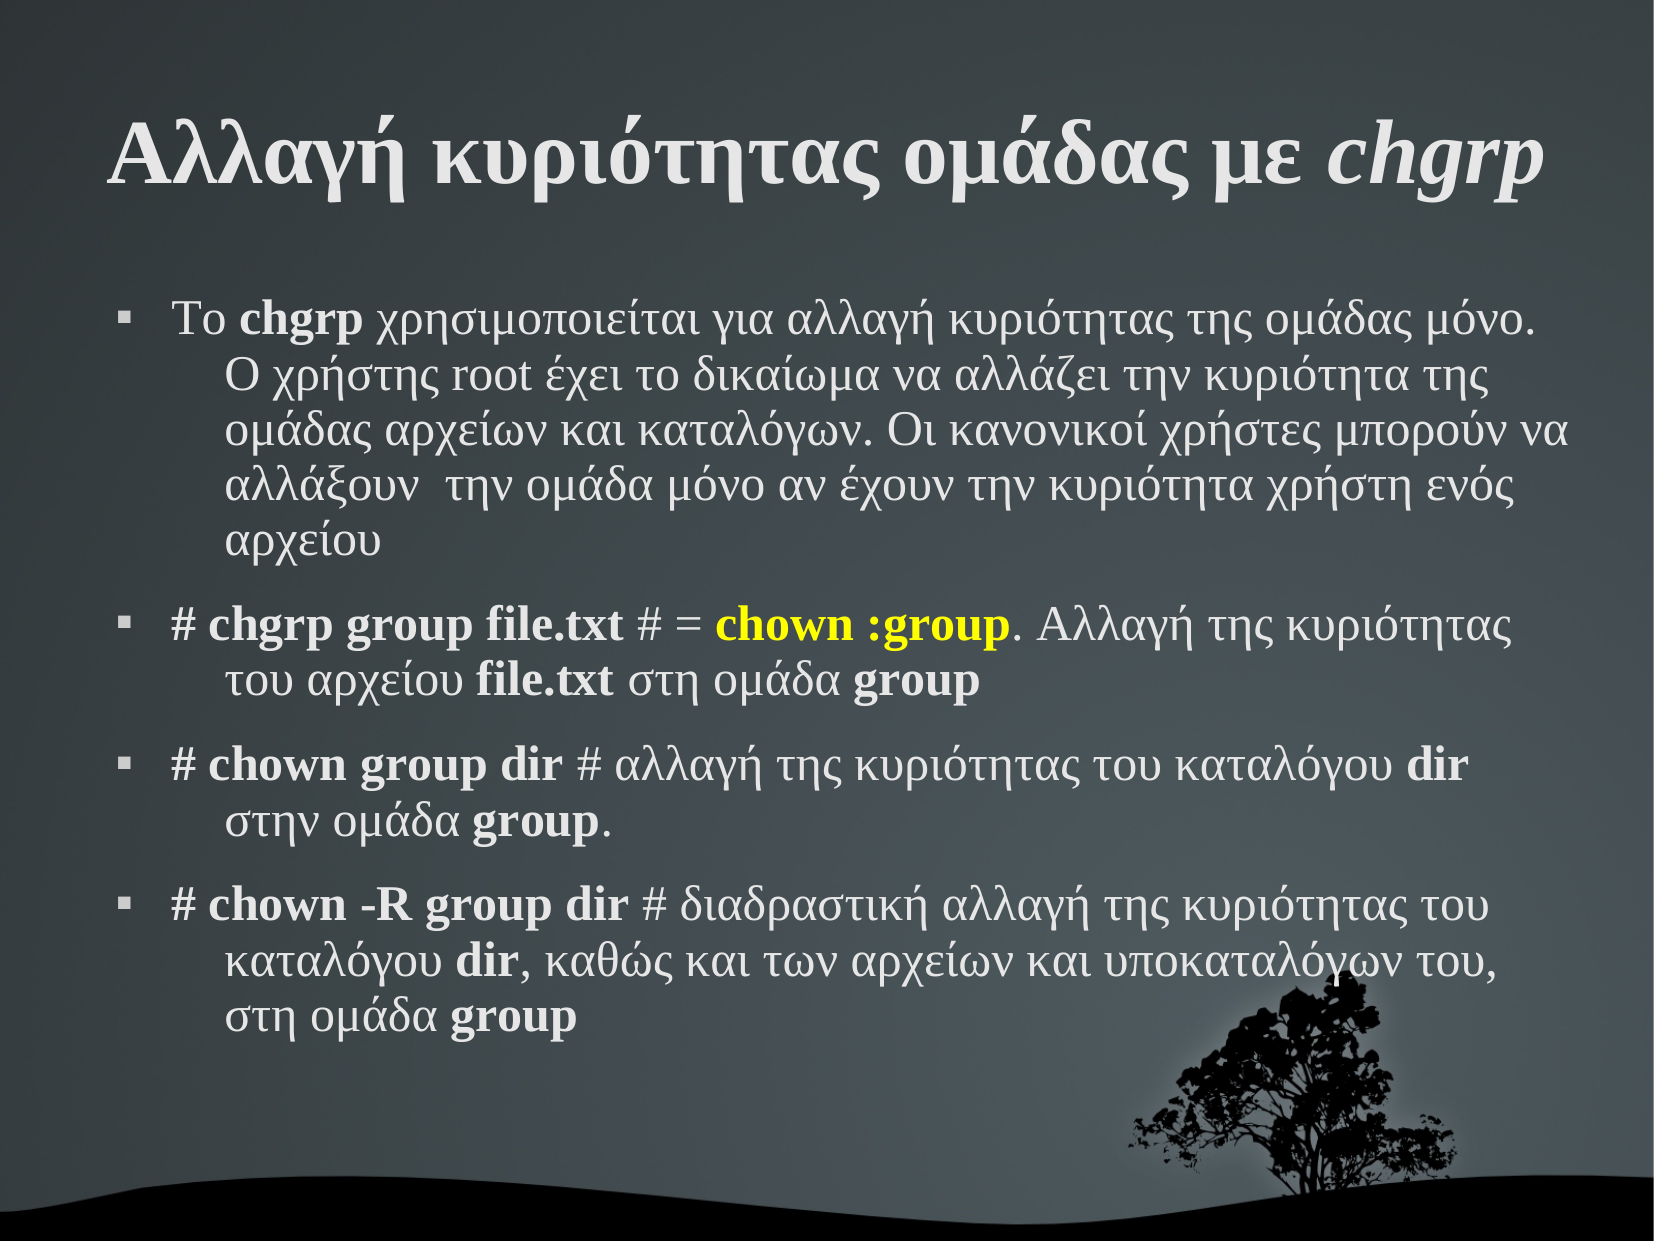

# Αλλαγή κυριότητας ομάδας με chgrp
To chgrp χρησιμοποιείται για αλλαγή κυριότητας της ομάδας μόνο. Ο χρήστης root έχει το δικαίωμα να αλλάζει την κυριότητα της ομάδας αρχείων και καταλόγων. Οι κανονικοί χρήστες μπορούν να αλλάξουν την ομάδα μόνο αν έχουν την κυριότητα χρήστη ενός αρχείου
# chgrp group file.txt # = chown :group. Aλλαγή της κυριότητας του αρχείου file.txt στη ομάδα group
# chown group dir # αλλαγή της κυριότητας του καταλόγου dir στην ομάδα group.
# chown -R group dir # διαδραστική αλλαγή της κυριότητας του καταλόγου dir, καθώς και των αρχείων και υποκαταλόγων του, στη ομάδα group